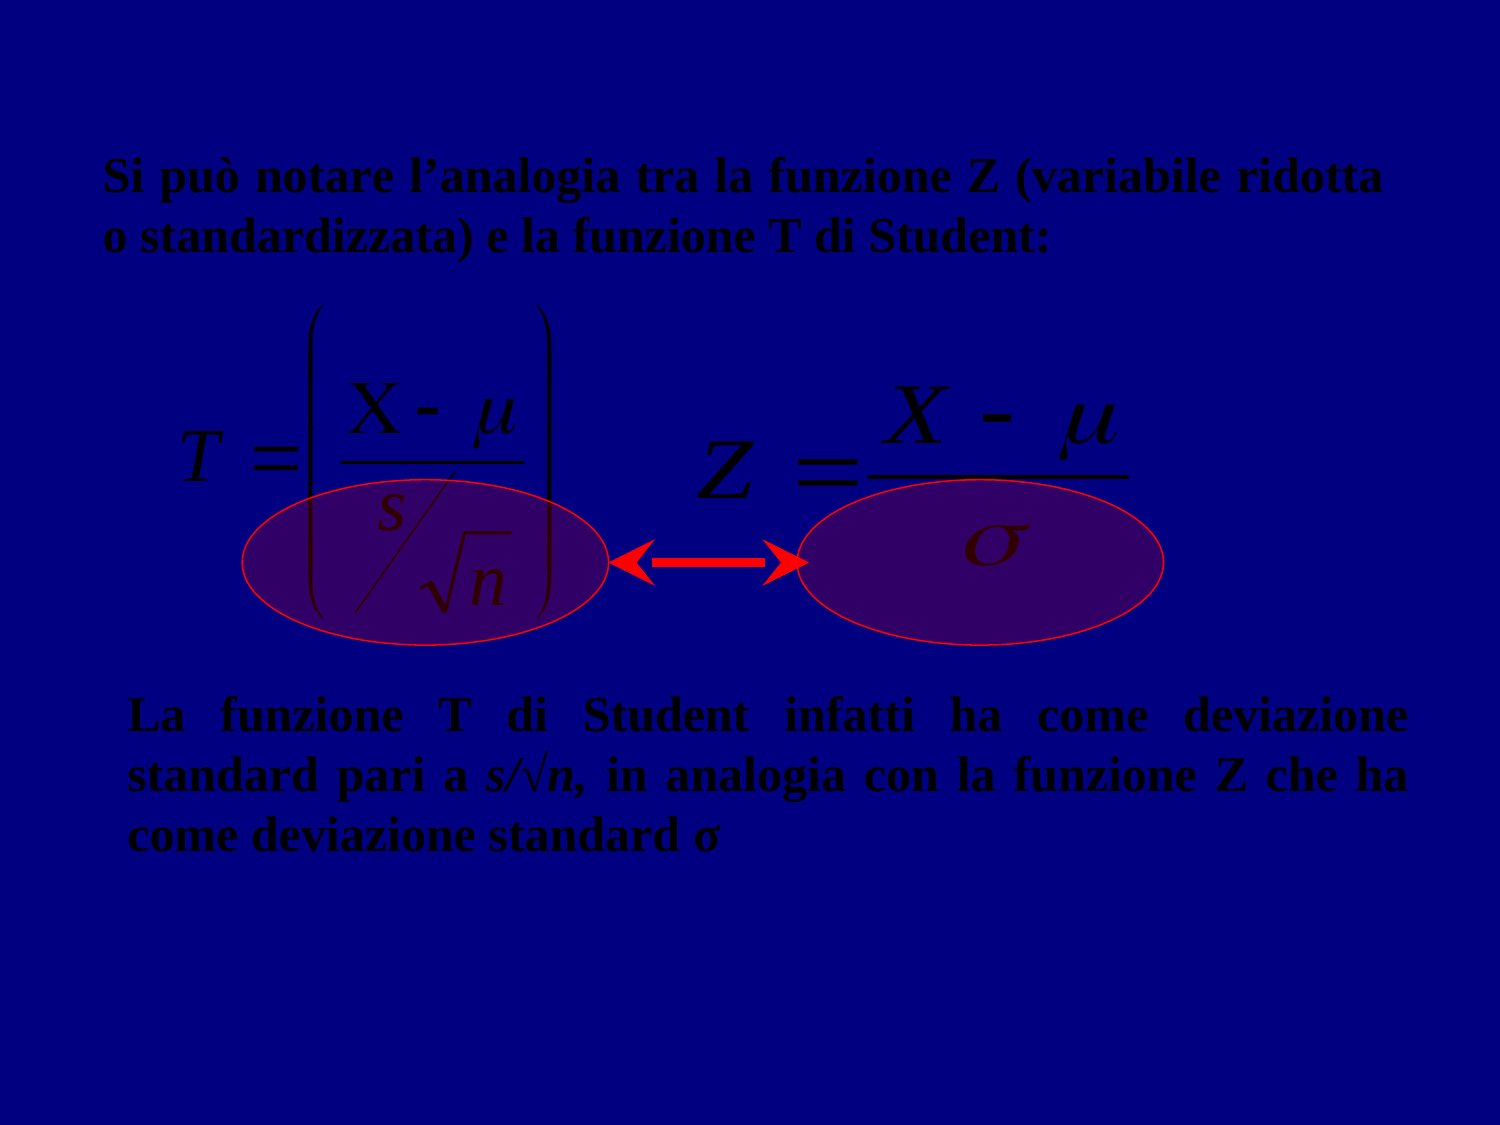

Si può notare l’analogia tra la funzione Z (variabile ridotta o standardizzata) e la funzione T di Student:
La funzione T di Student infatti ha come deviazione standard pari a s/√n, in analogia con la funzione Z che ha come deviazione standard σ